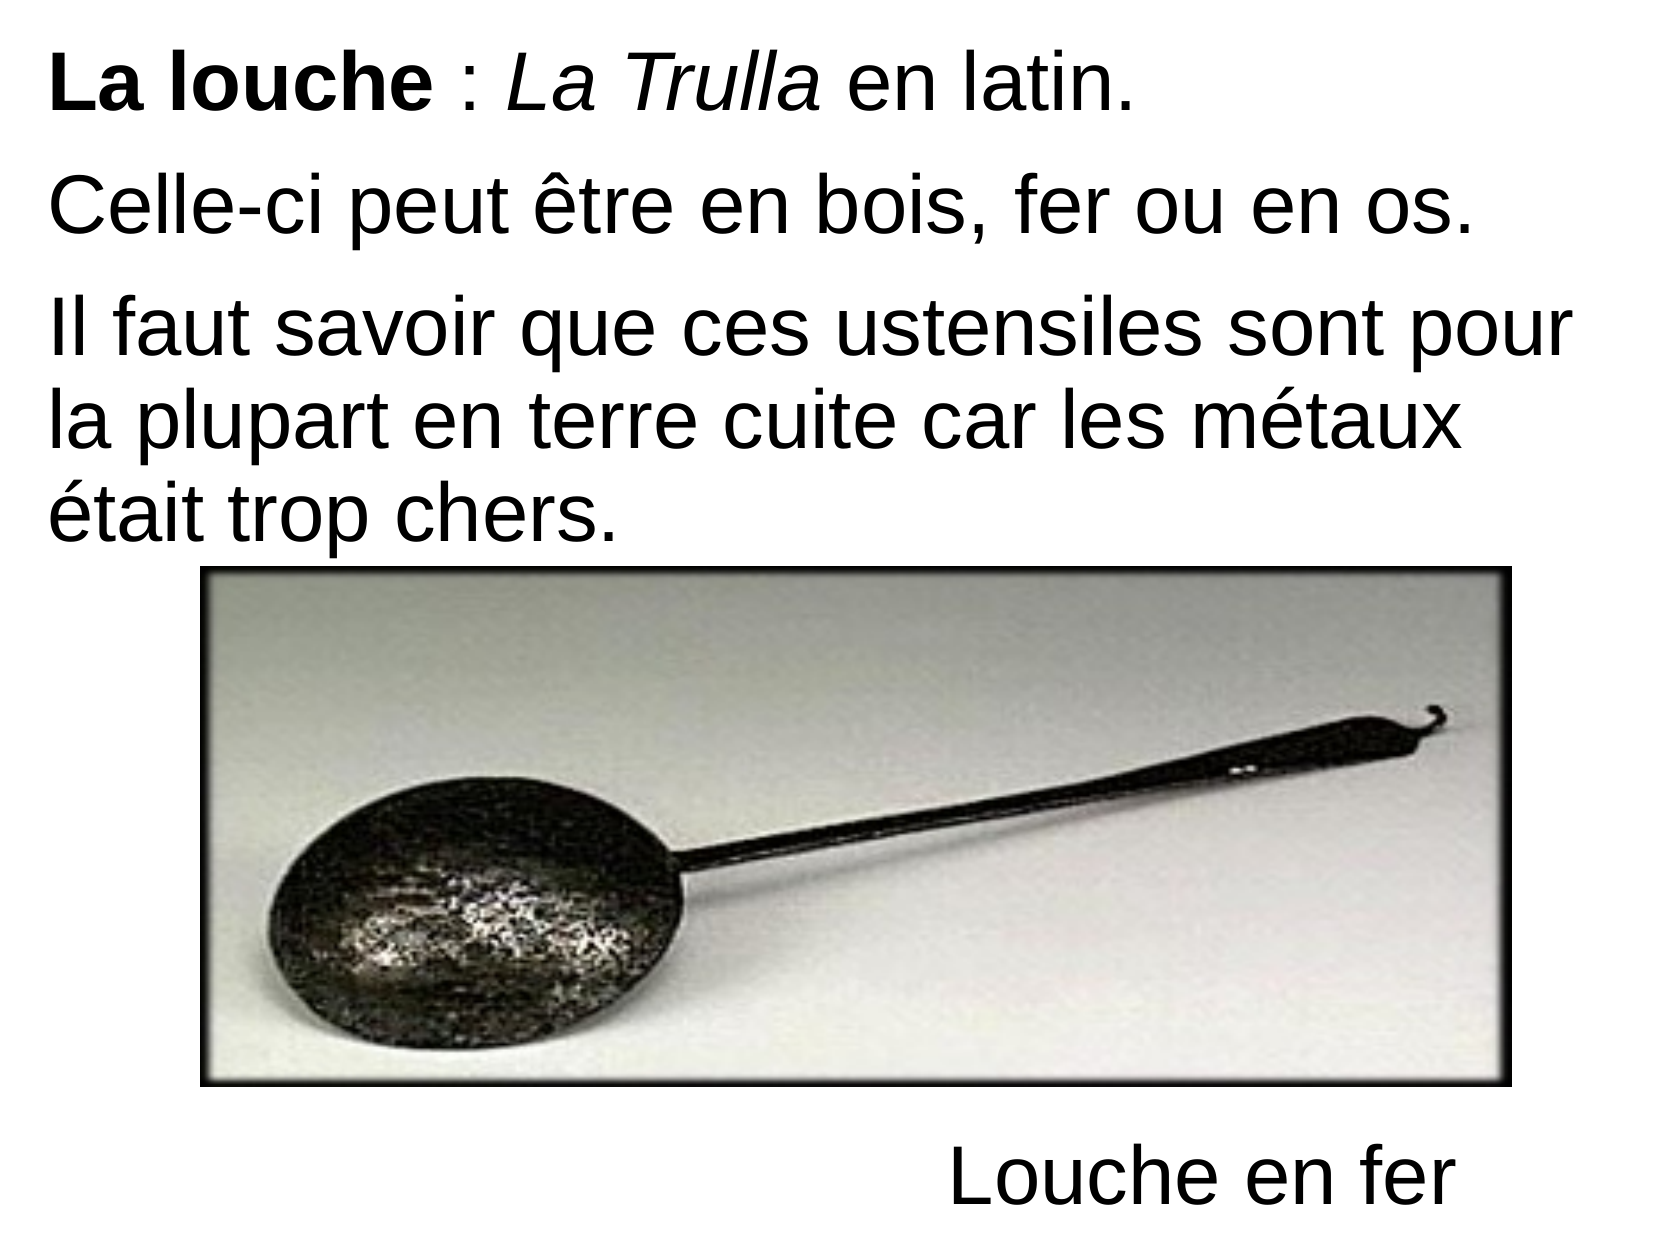

# La louche : La Trulla en latin.
Celle-ci peut être en bois, fer ou en os.
Il faut savoir que ces ustensiles sont pour la plupart en terre cuite car les métaux était trop chers.
Louche en fer